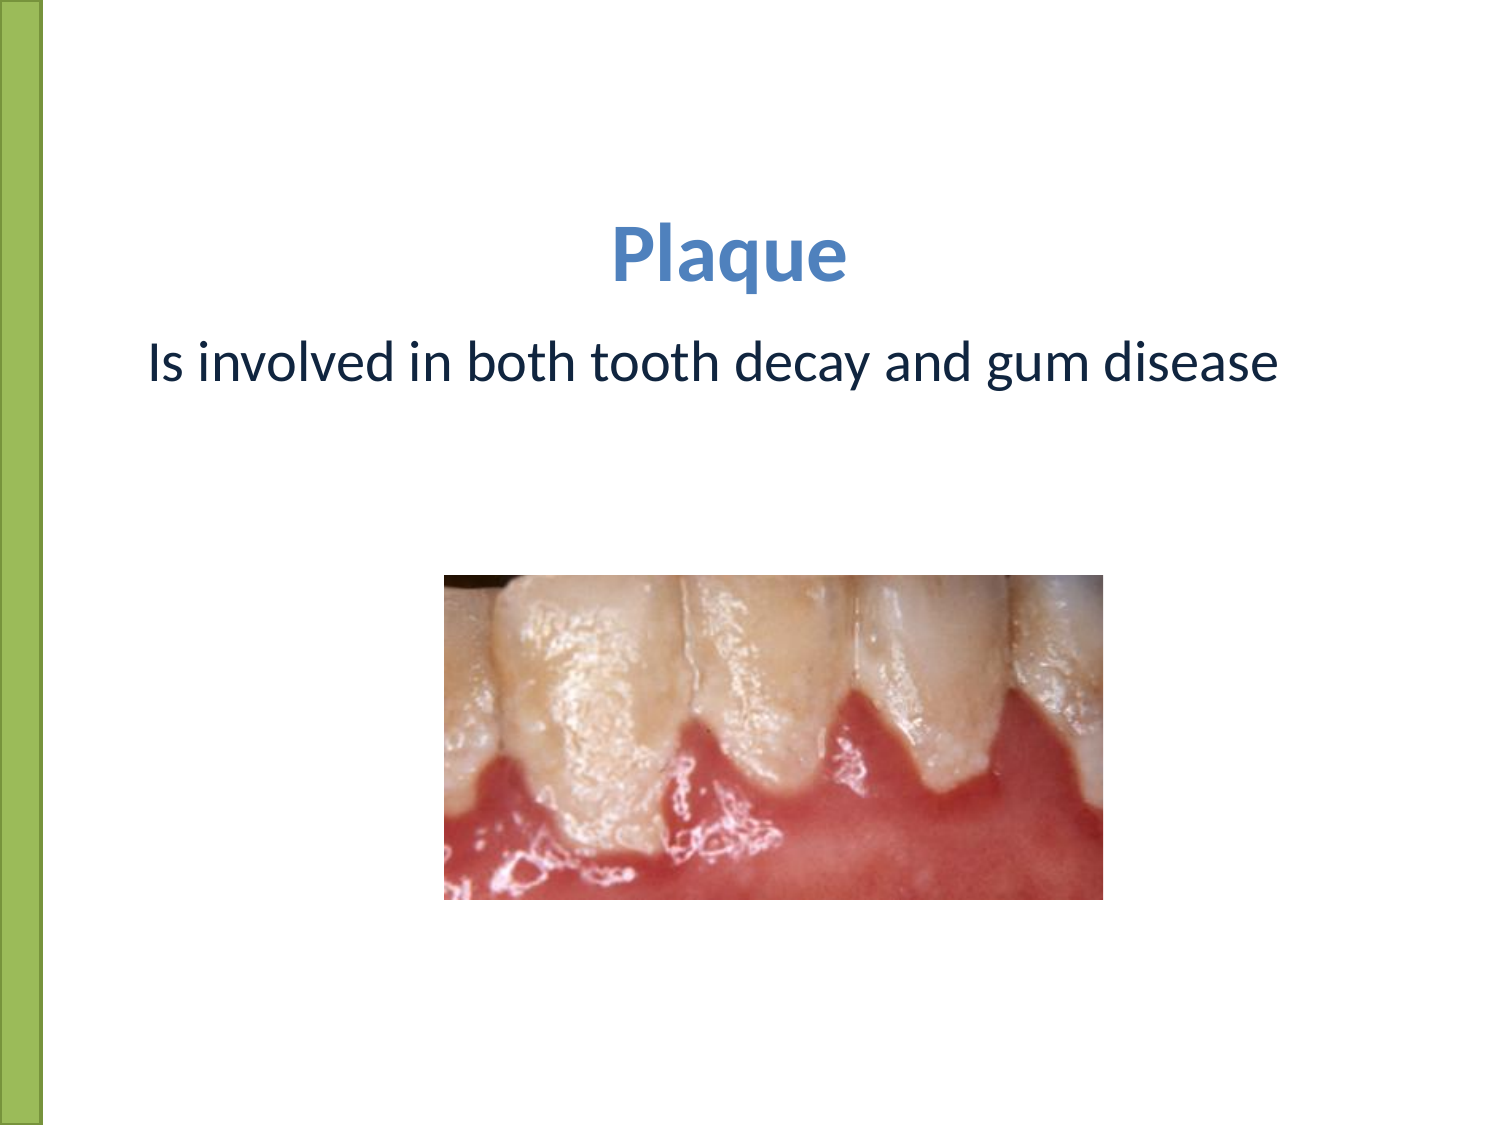

# Plaque
Is involved in both tooth decay and gum disease